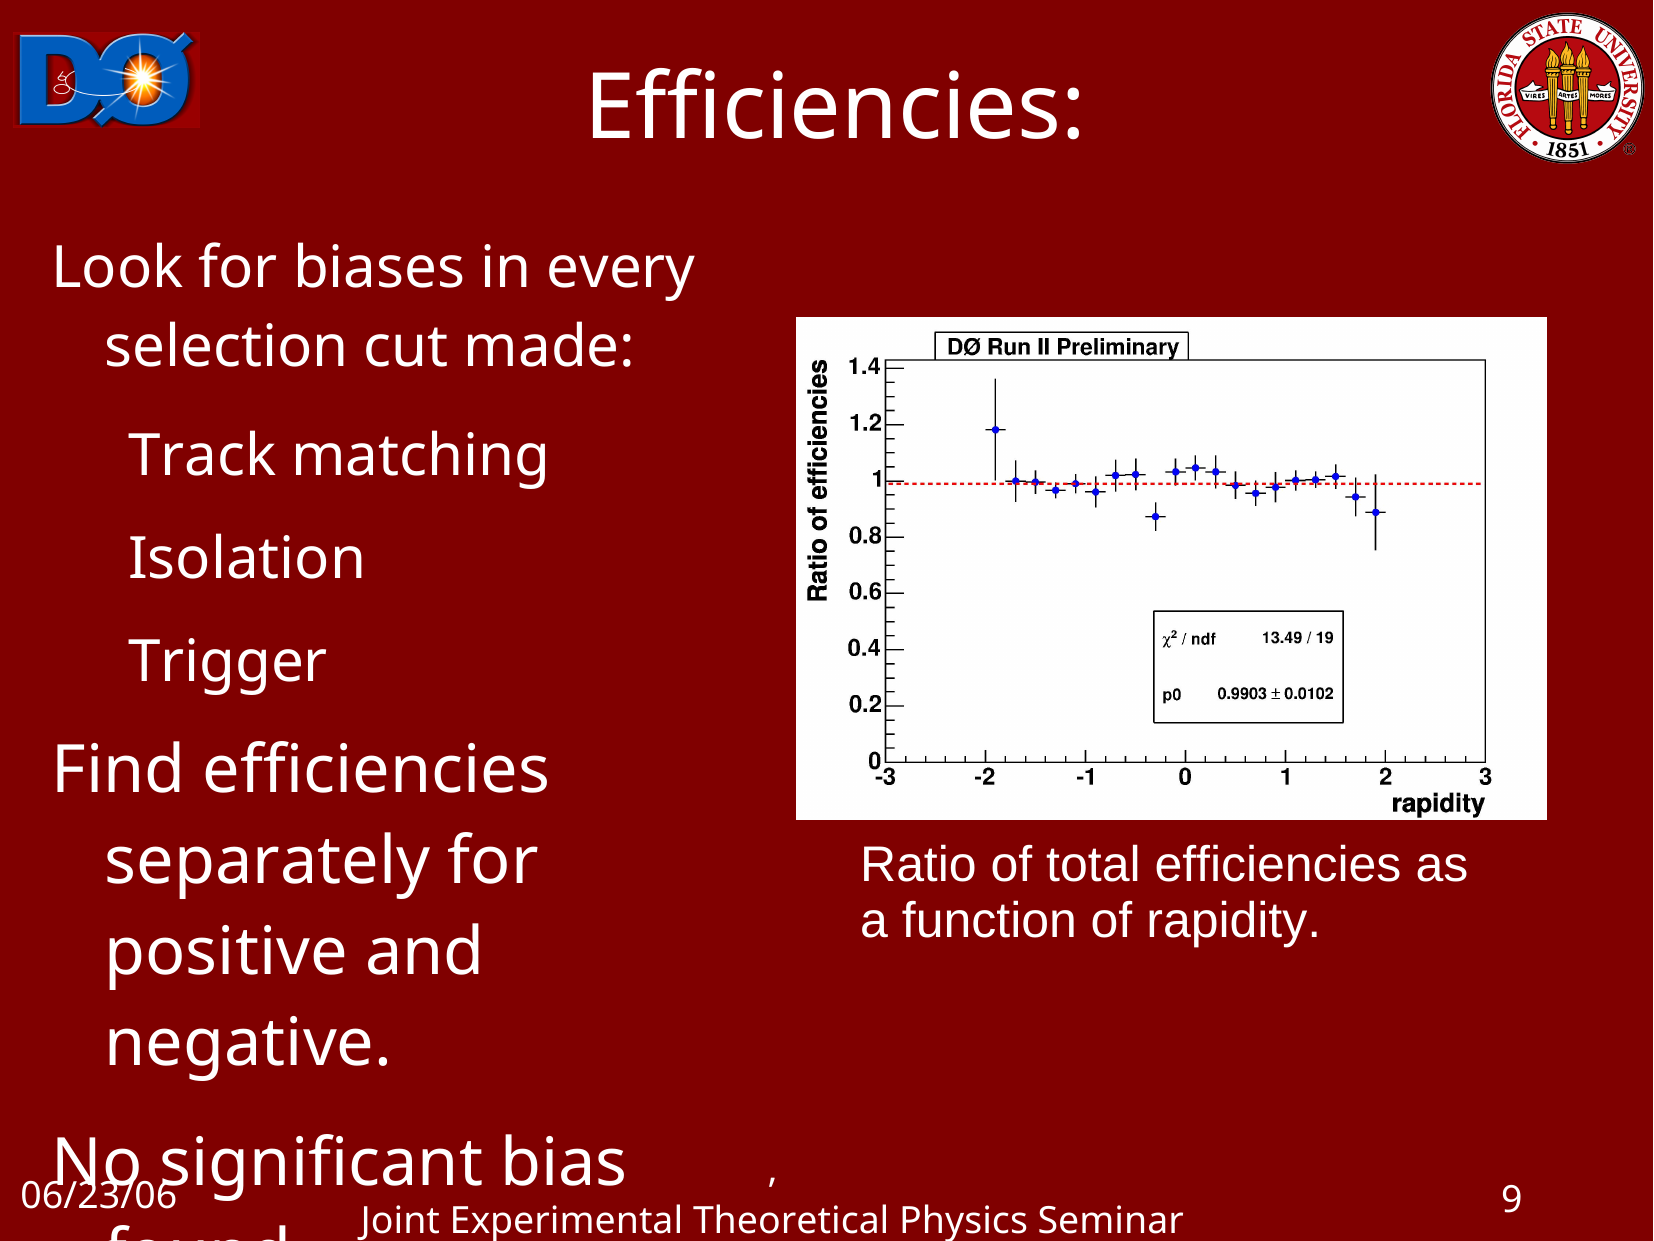

# Efficiencies:
Look for biases in every selection cut made:
Track matching
Isolation
Trigger
Find efficiencies separately for positive and negative.
No significant bias found.
Ratio of total efficiencies as a function of rapidity.